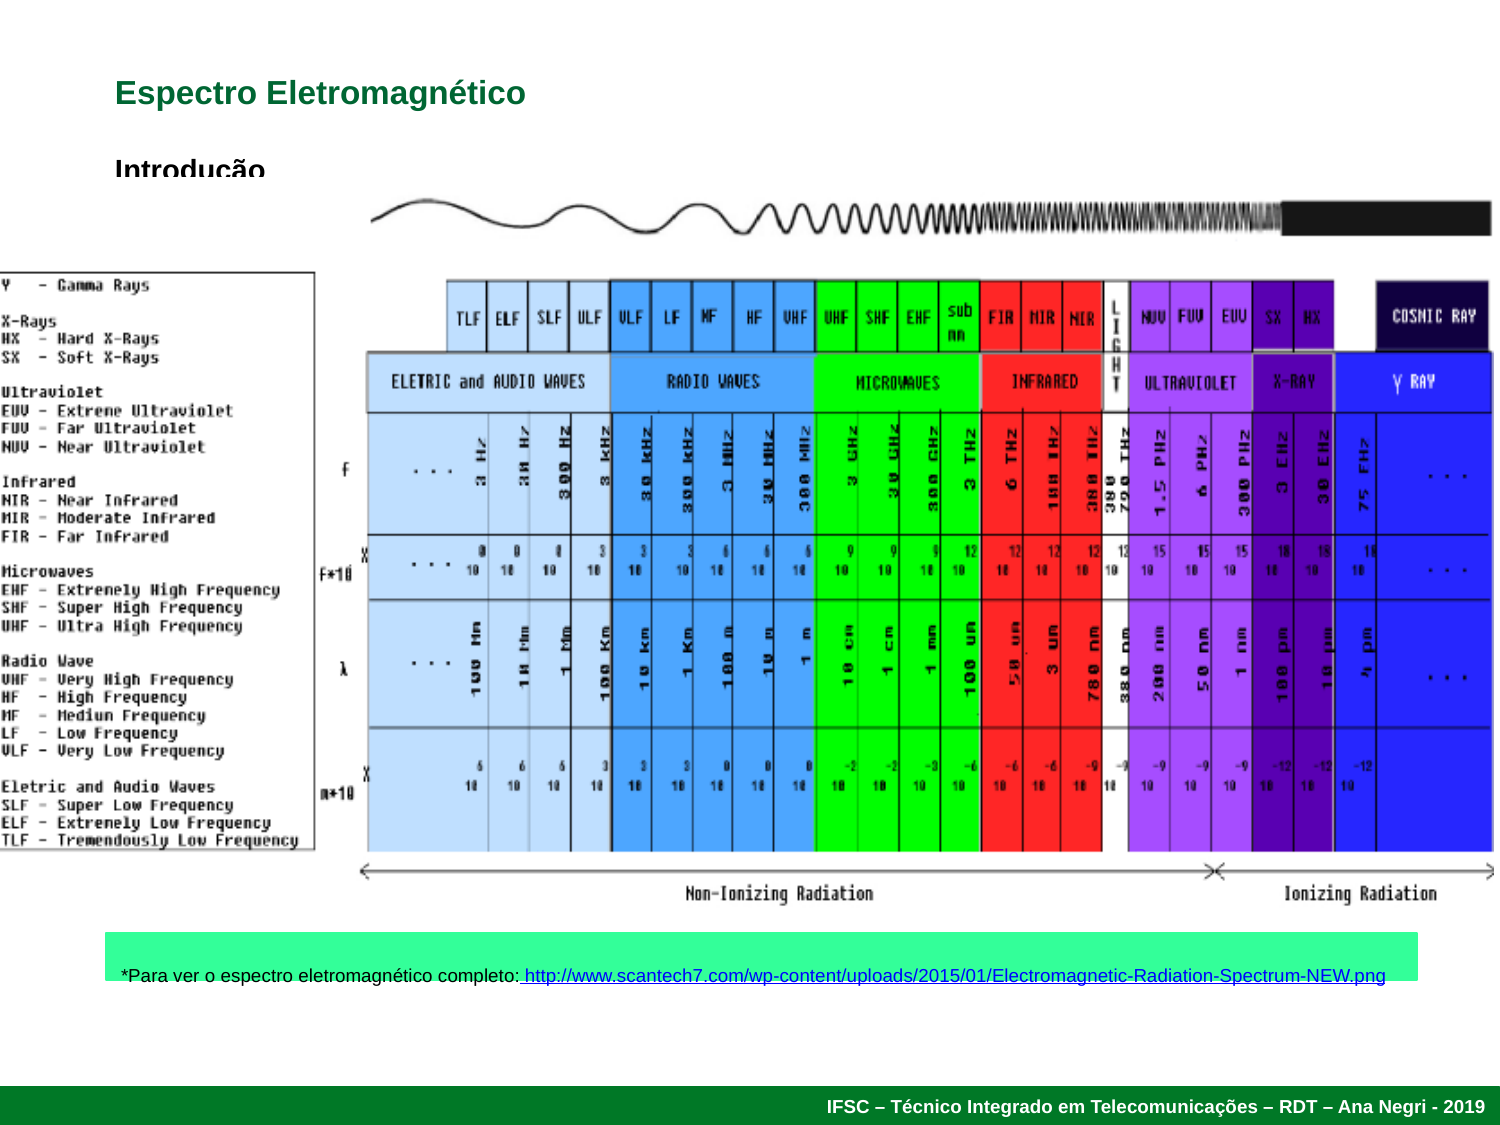

Espectro Eletromagnético
Introdução
Subtração
*Para ver o espectro eletromagnético completo: http://www.scantech7.com/wp-content/uploads/2015/01/Electromagnetic-Radiation-Spectrum-NEW.png
IFSC – Técnico Integrado em Telecomunicações – RDT – Ana Negri - 2019